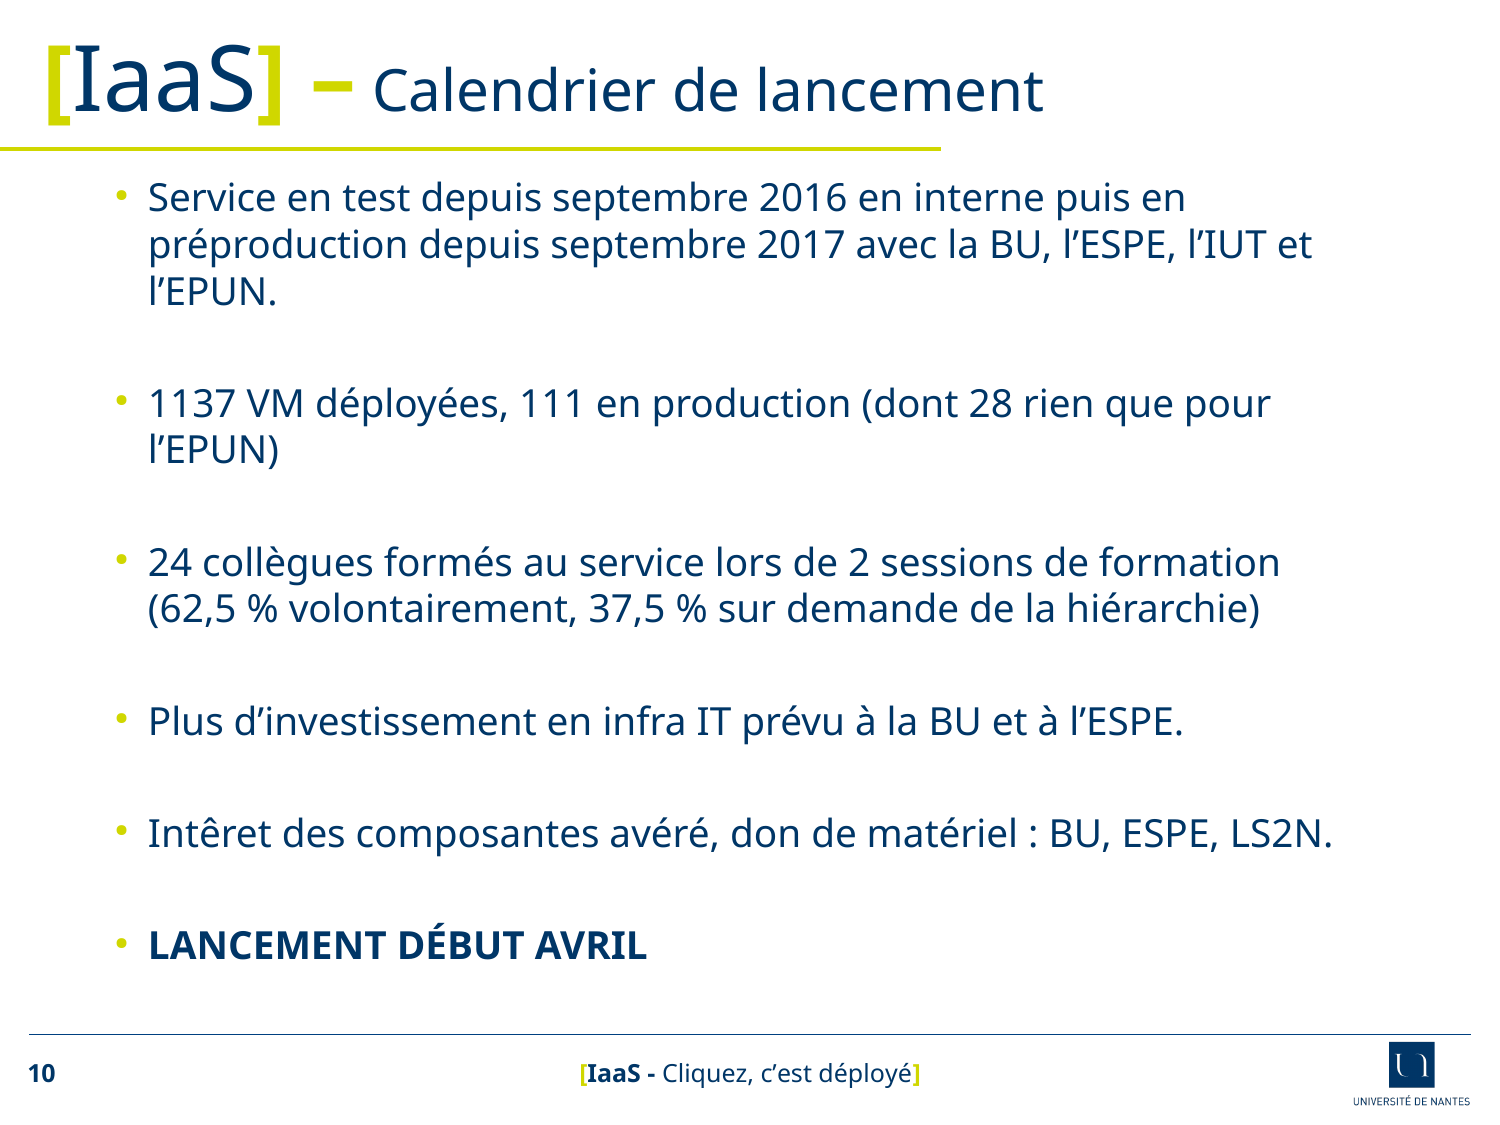

# [IaaS] – Calendrier de lancement
Service en test depuis septembre 2016 en interne puis en préproduction depuis septembre 2017 avec la BU, l’ESPE, l’IUT et l’EPUN.
1137 VM déployées, 111 en production (dont 28 rien que pour l’EPUN)
24 collègues formés au service lors de 2 sessions de formation (62,5 % volontairement, 37,5 % sur demande de la hiérarchie)
Plus d’investissement en infra IT prévu à la BU et à l’ESPE.
Intêret des composantes avéré, don de matériel : BU, ESPE, LS2N.
LANCEMENT DÉBUT AVRIL
[IaaS - Cliquez, c’est déployé]